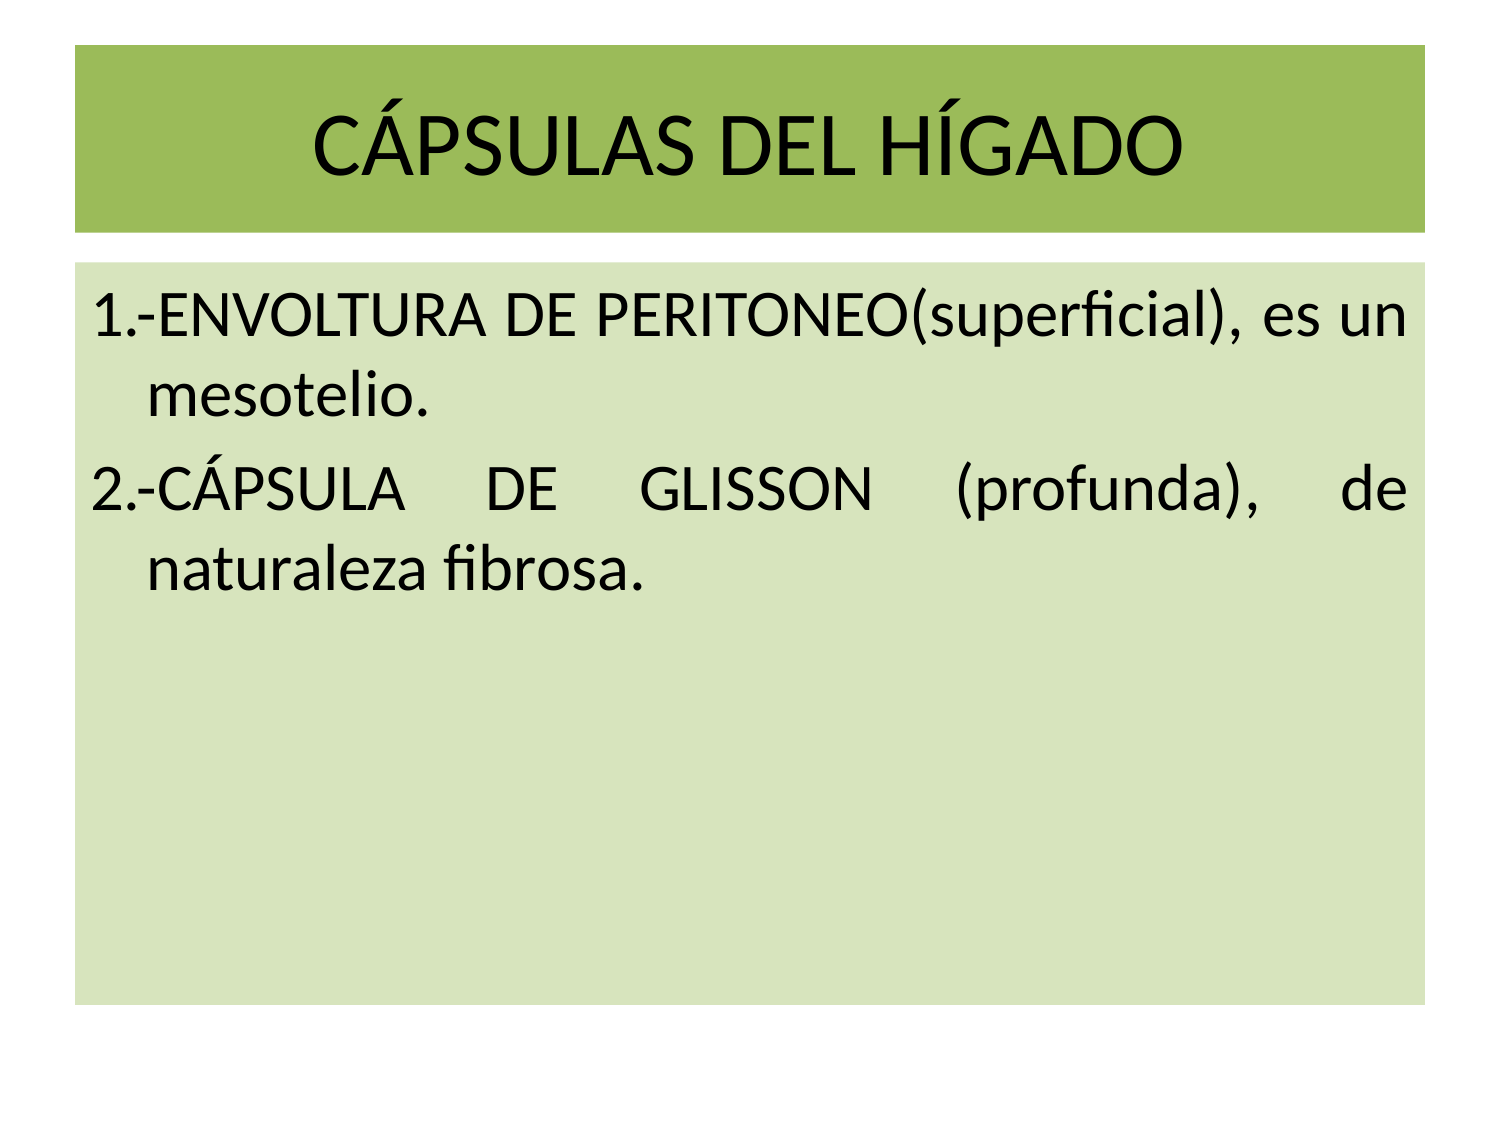

# CÁPSULAS DEL HÍGADO
1.-ENVOLTURA DE PERITONEO(superficial), es un mesotelio.
2.-CÁPSULA DE GLISSON (profunda), de naturaleza fibrosa.